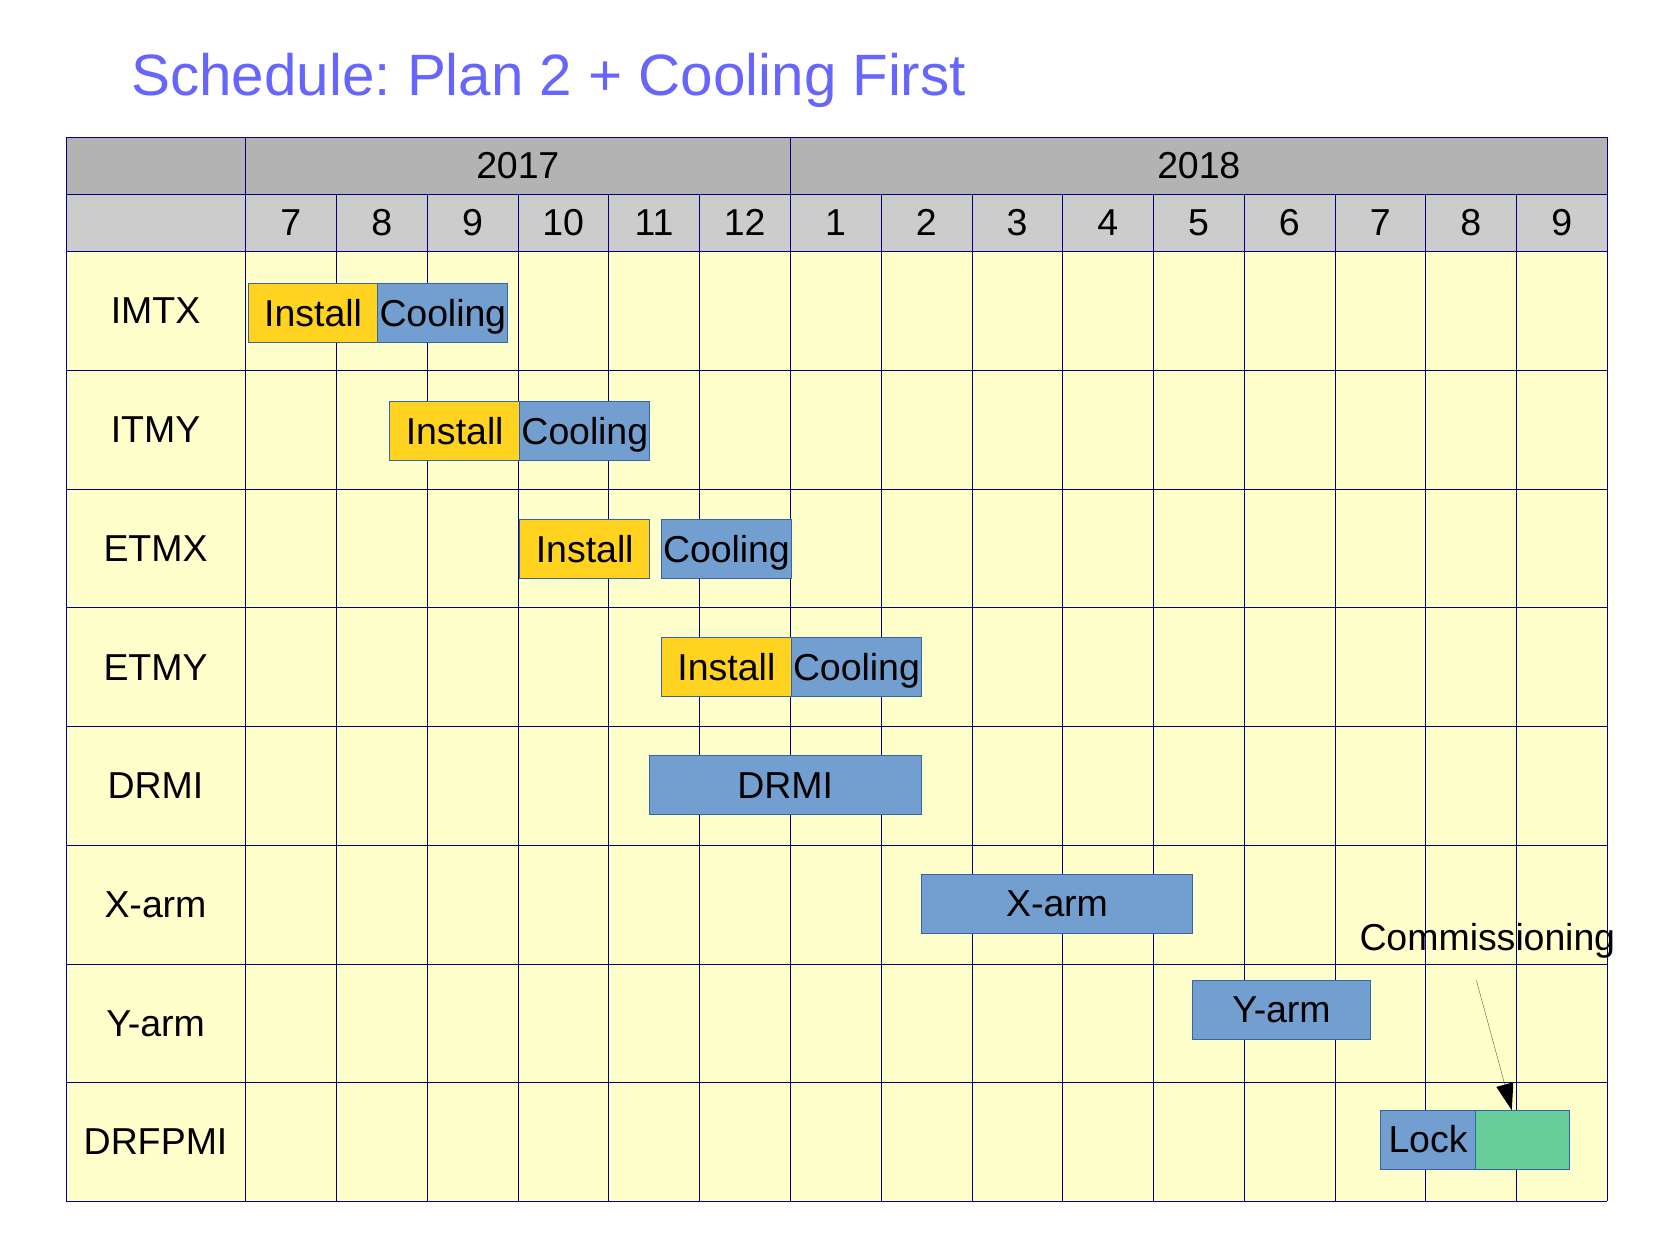

Schedule: Plan 2 + Cooling First
| | 2017 | | | | | | 2018 | | | | | | | | |
| --- | --- | --- | --- | --- | --- | --- | --- | --- | --- | --- | --- | --- | --- | --- | --- |
| | 7 | 8 | 9 | 10 | 11 | 12 | 1 | 2 | 3 | 4 | 5 | 6 | 7 | 8 | 9 |
| IMTX | | | | | | | | | | | | | | | |
| ITMY | | | | | | | | | | | | | | | |
| ETMX | | | | | | | | | | | | | | | |
| ETMY | | | | | | | | | | | | | | | |
| DRMI | | | | | | | | | | | | | | | |
| X-arm | | | | | | | | | | | | | | | |
| Y-arm | | | | | | | | | | | | | | | |
| DRFPMI | | | | | | | | | | | | | | | |
Install
Cooling
Install
Cooling
Install
Cooling
Install
Cooling
DRMI
X-arm
Commissioning
Y-arm
Lock